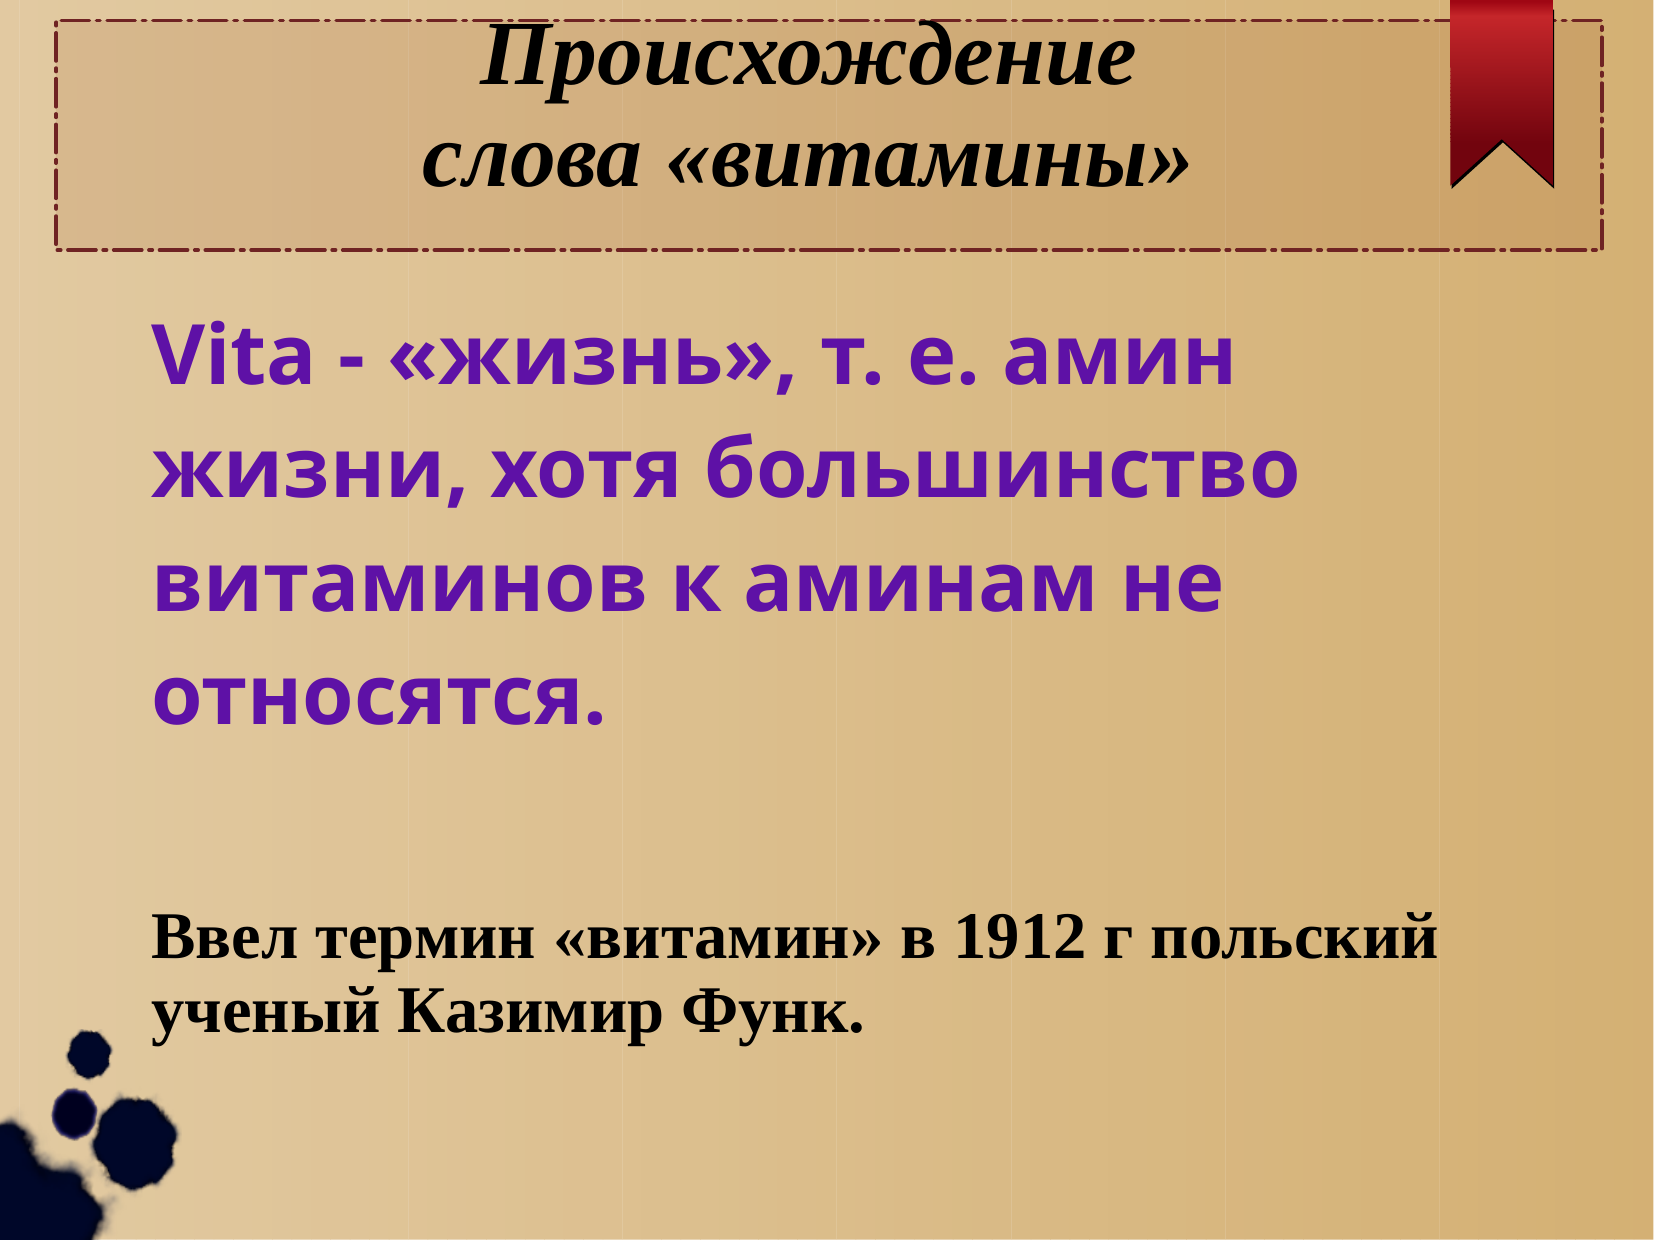

# Происхождение слова «витамины»
Vita - «жизнь», т. е. амин жизни, хотя большинство витаминов к аминам не относятся.
Ввел термин «витамин» в 1912 г польский ученый Казимир Функ.